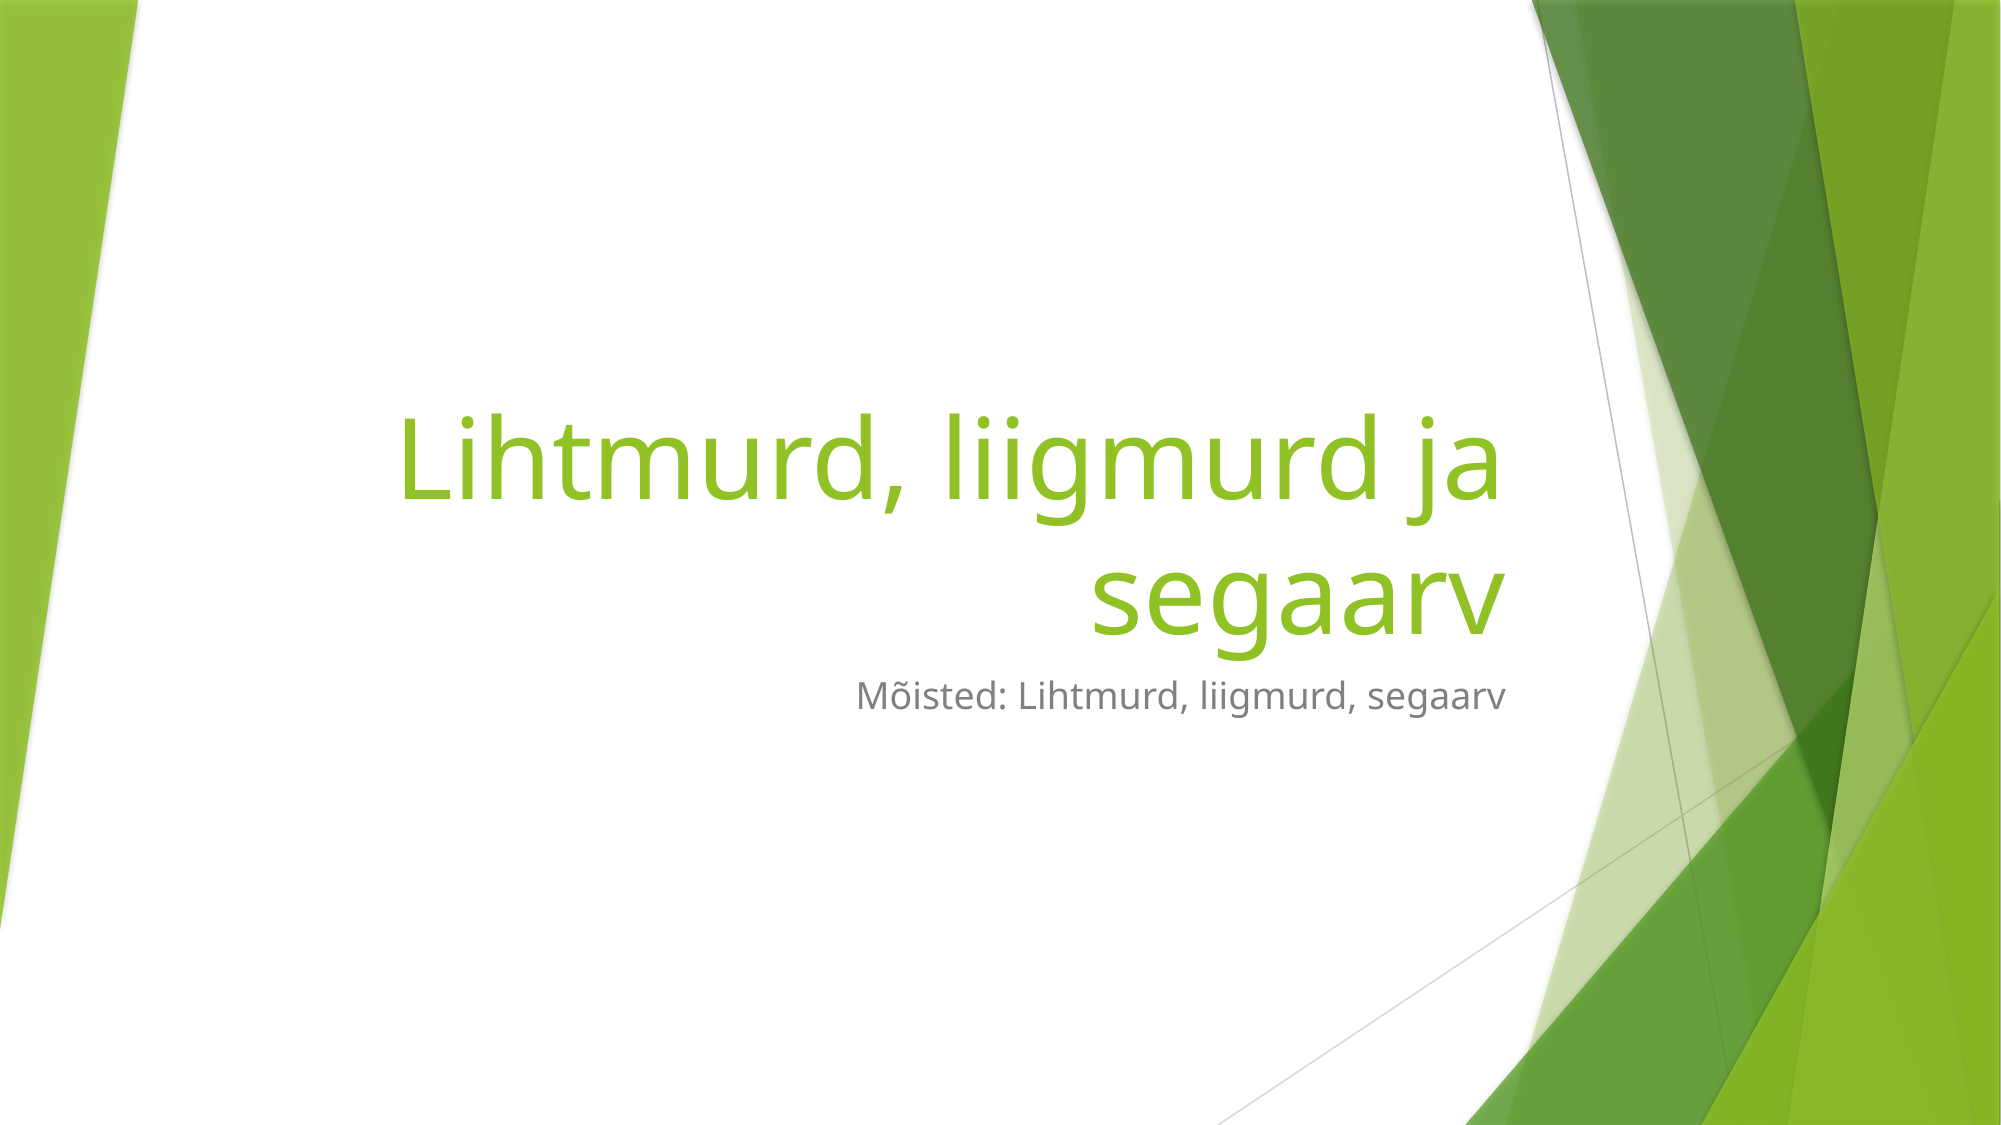

# Lihtmurd, liigmurd ja segaarv
Mõisted: Lihtmurd, liigmurd, segaarv